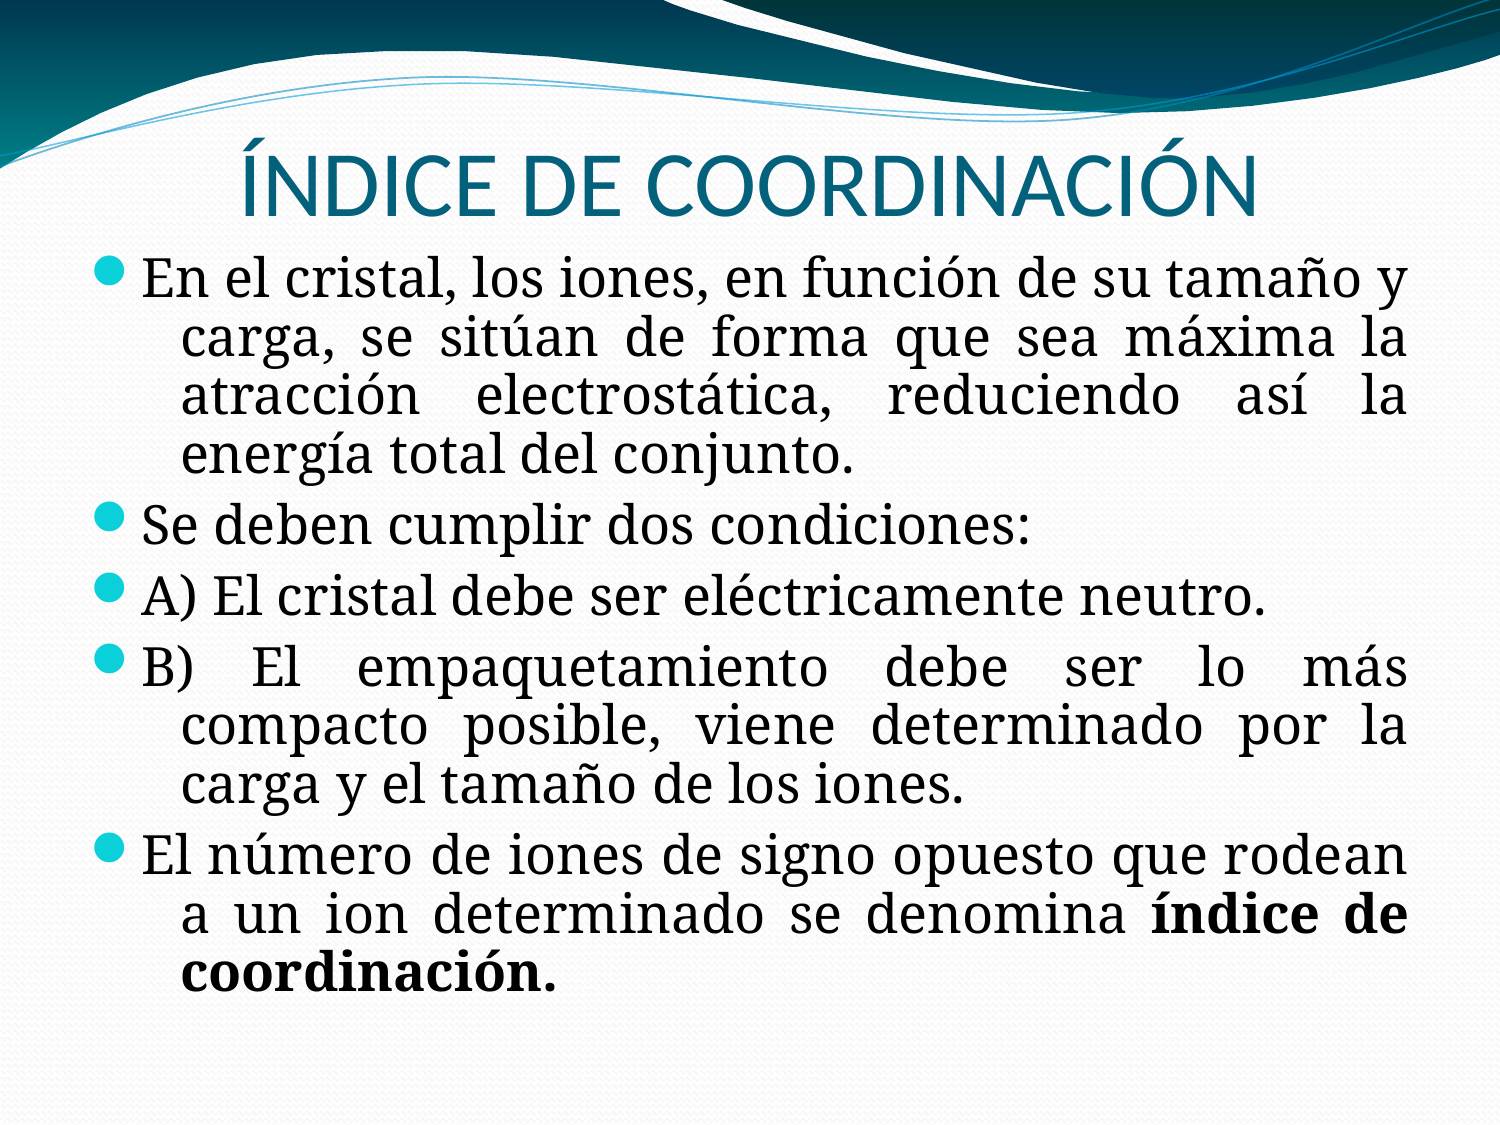

# ÍNDICE DE COORDINACIÓN
En el cristal, los iones, en función de su tamaño y carga, se sitúan de forma que sea máxima la atracción electrostática, reduciendo así la energía total del conjunto.
Se deben cumplir dos condiciones:
A) El cristal debe ser eléctricamente neutro.
B) El empaquetamiento debe ser lo más compacto posible, viene determinado por la carga y el tamaño de los iones.
El número de iones de signo opuesto que rodean a un ion determinado se denomina índice de coordinación.